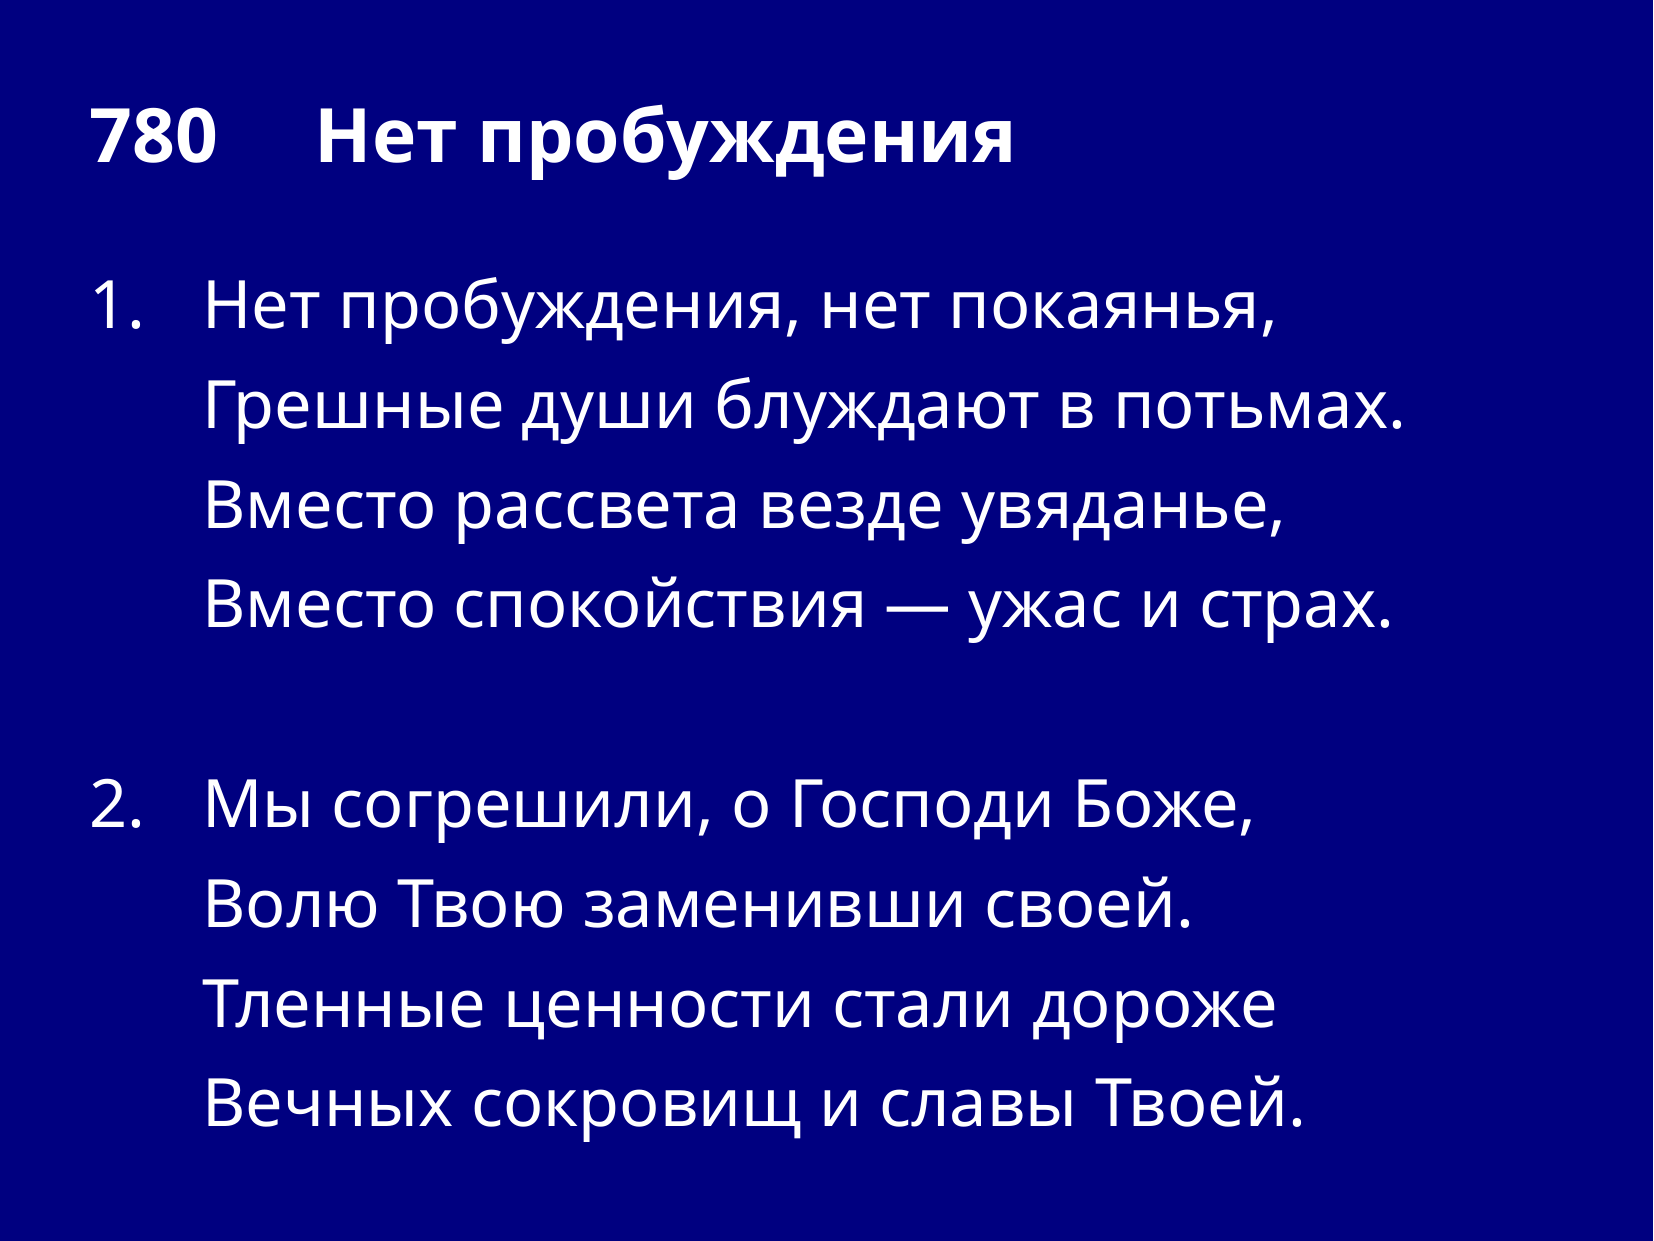

780	Нет пробуждения
1.	Нет пробуждения, нет покаянья,
	Грешные души блуждают в потьмах.
	Вместо рассвета везде увяданье,
	Вместо спокойствия — ужас и страх.
2.	Мы согрешили, о Господи Боже,
	Волю Твою заменивши своей.
	Тленные ценности стали дороже
	Вечных сокровищ и славы Твоей.